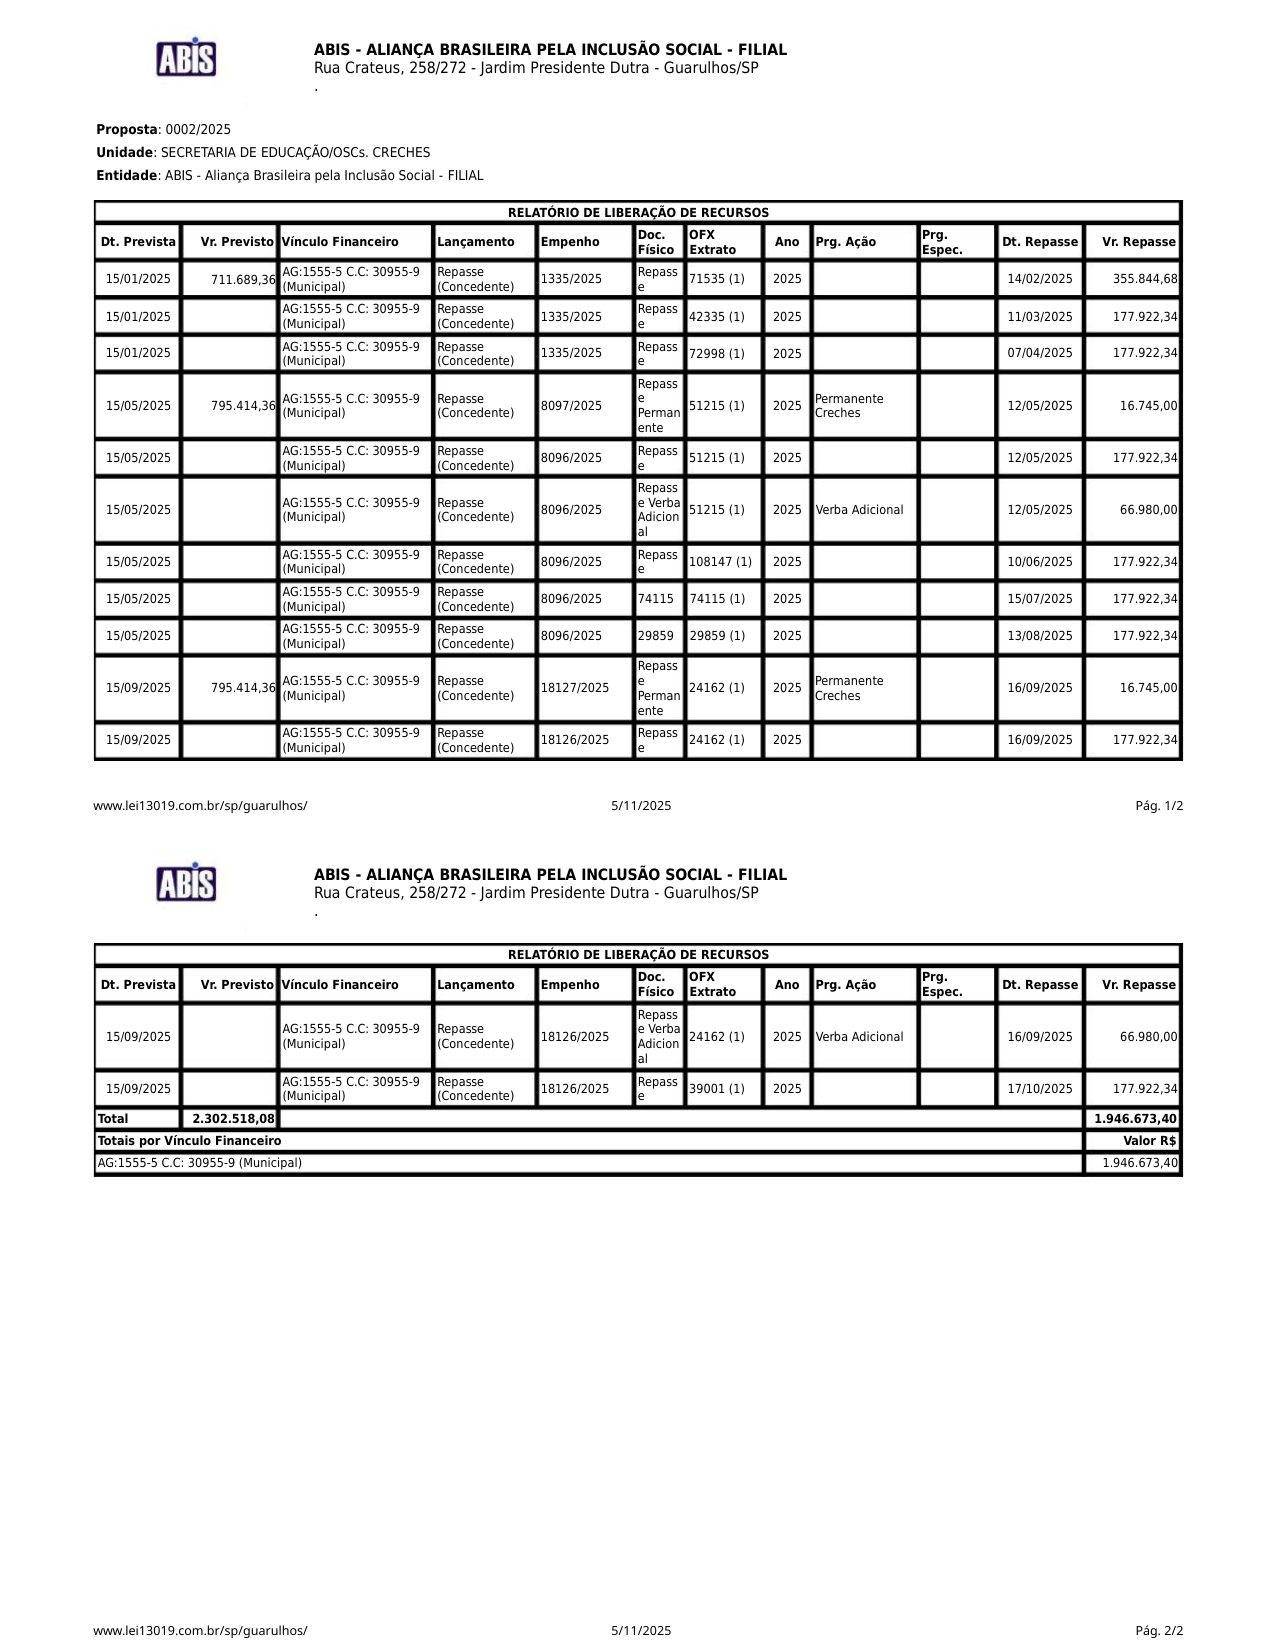

ABIS - ALIANÇA BRASILEIRA PELA INCLUSÃO SOCIAL - FILIAL
Rua Crateus, 258/272 - Jardim Presidente Dutra - Guarulhos/SP
.
Proposta: 0002/2025
Unidade: SECRETARIA DE EDUCAÇÃO/OSCs. CRECHES
Entidade: ABIS - Aliança Brasileira pela Inclusão Social - FILIAL
RELATÓRIO DE LIBERAÇÃO DE RECURSOS
Doc.
Físico Extrato
OFX
Prg.
Espec.
Dt. Prevista
15/01/2025
15/01/2025
15/01/2025
Vr. Previsto Vínculo Financeiro
Lançamento
Empenho
1335/2025
1335/2025
1335/2025
Ano Prg. Ação
Dt. Repasse
14/02/2025
11/03/2025
07/04/2025
Vr. Repasse
355.844,68
177.922,34
177.922,34
AG:1555-5 C.C: 30955-9
(Municipal)
Repasse
(Concedente)
Repass
e
711.689,36
795.414,36
71535 (1)
42335 (1)
72998 (1)
2025
2025
2025
AG:1555-5 C.C: 30955-9
(Municipal)
Repasse
(Concedente)
Repass
e
AG:1555-5 C.C: 30955-9
(Municipal)
Repasse
(Concedente)
Repass
e
Repass
e
Perman
ente
AG:1555-5 C.C: 30955-9
(Municipal)
Repasse
(Concedente)
Permanente
Creches
15/05/2025
15/05/2025
15/05/2025
8097/2025
8096/2025
8096/2025
51215 (1)
51215 (1)
51215 (1)
108147 (1)
2025
2025
12/05/2025
12/05/2025
12/05/2025
16.745,00
177.922,34
66.980,00
AG:1555-5 C.C: 30955-9
(Municipal)
Repasse
(Concedente)
Repass
e
Repass
e Verba
Adicion
al
AG:1555-5 C.C: 30955-9
(Municipal)
Repasse
(Concedente)
2025 Verba Adicional
AG:1555-5 C.C: 30955-9
(Municipal)
Repasse
(Concedente)
Repass
e
15/05/2025
15/05/2025
15/05/2025
8096/2025
8096/2025
8096/2025
2025
2025
2025
10/06/2025
15/07/2025
13/08/2025
177.922,34
177.922,34
177.922,34
AG:1555-5 C.C: 30955-9
(Municipal)
Repasse
(Concedente)
74115 74115 (1)
29859 29859 (1)
AG:1555-5 C.C: 30955-9
(Municipal)
Repasse
(Concedente)
Repass
e
Perman
ente
AG:1555-5 C.C: 30955-9
(Municipal)
Repasse
(Concedente)
Permanente
Creches
15/09/2025
15/09/2025
795.414,36
18127/2025
18126/2025
24162 (1)
24162 (1)
2025
2025
16/09/2025
16/09/2025
16.745,00
AG:1555-5 C.C: 30955-9
(Municipal)
Repasse
(Concedente)
Repass
e
177.922,34
www.lei13019.com.br/sp/guarulhos/
5/11/2025
Pág. 1/2
ABIS - ALIANÇA BRASILEIRA PELA INCLUSÃO SOCIAL - FILIAL
Rua Crateus, 258/272 - Jardim Presidente Dutra - Guarulhos/SP
.
RELATÓRIO DE LIBERAÇÃO DE RECURSOS
Doc.
Físico Extrato
OFX
Prg.
Espec.
Dt. Prevista
Vr. Previsto Vínculo Financeiro
Lançamento
Empenho
Ano Prg. Ação
2025 Verba Adicional
2025
Dt. Repasse
16/09/2025
17/10/2025
Vr. Repasse
66.980,00
Repass
e Verba
Adicion
al
AG:1555-5 C.C: 30955-9
(Municipal)
Repasse
(Concedente)
15/09/2025
18126/2025
18126/2025
24162 (1)
39001 (1)
AG:1555-5 C.C: 30955-9
(Municipal)
Repasse
(Concedente)
Repass
e
15/09/2025
177.922,34
Total
2.302.518,08
1.946.673,40
Valor R$
Totais por Vínculo Financeiro
AG:1555-5 C.C: 30955-9 (Municipal)
1.946.673,40
www.lei13019.com.br/sp/guarulhos/
5/11/2025
Pág. 2/2